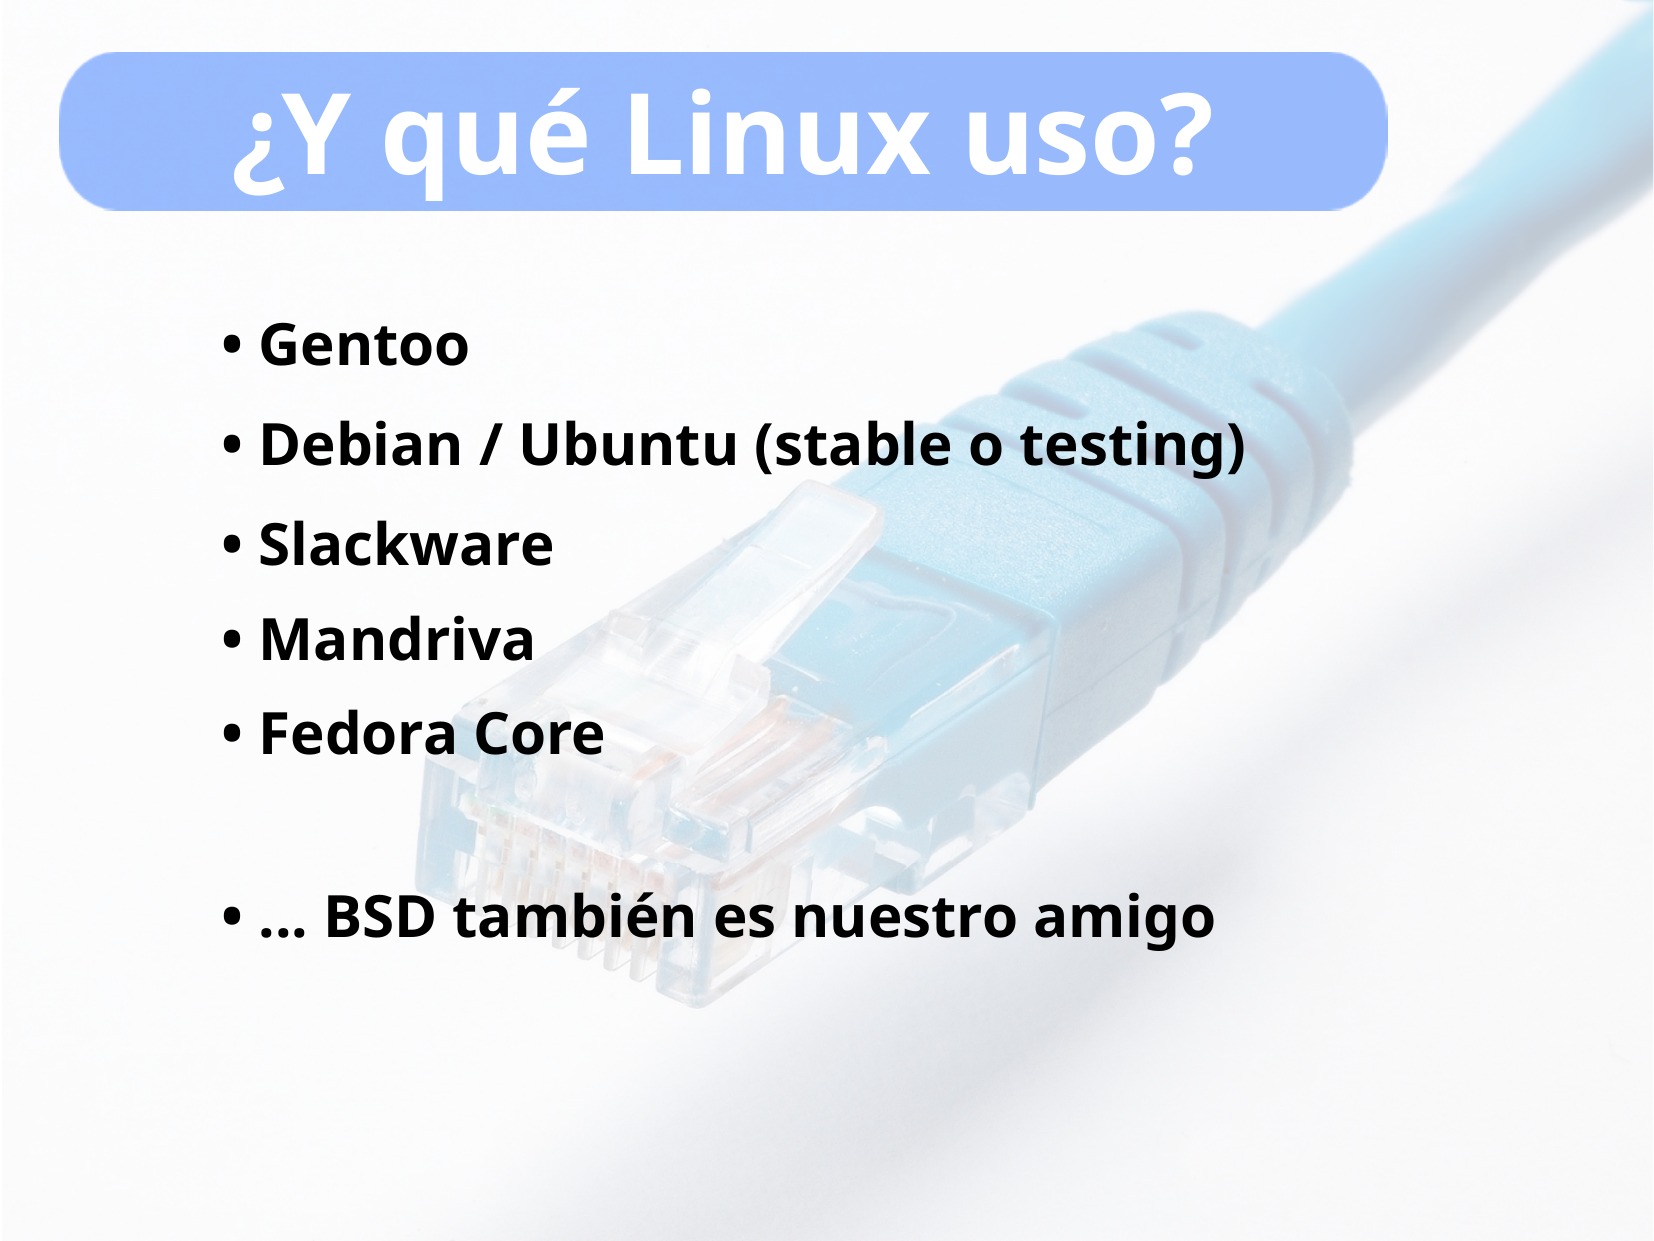

¿Y qué Linux uso?
• Gentoo
• Debian / Ubuntu (stable o testing)
• Slackware
• Mandriva
• Fedora Core
• ... BSD también es nuestro amigo